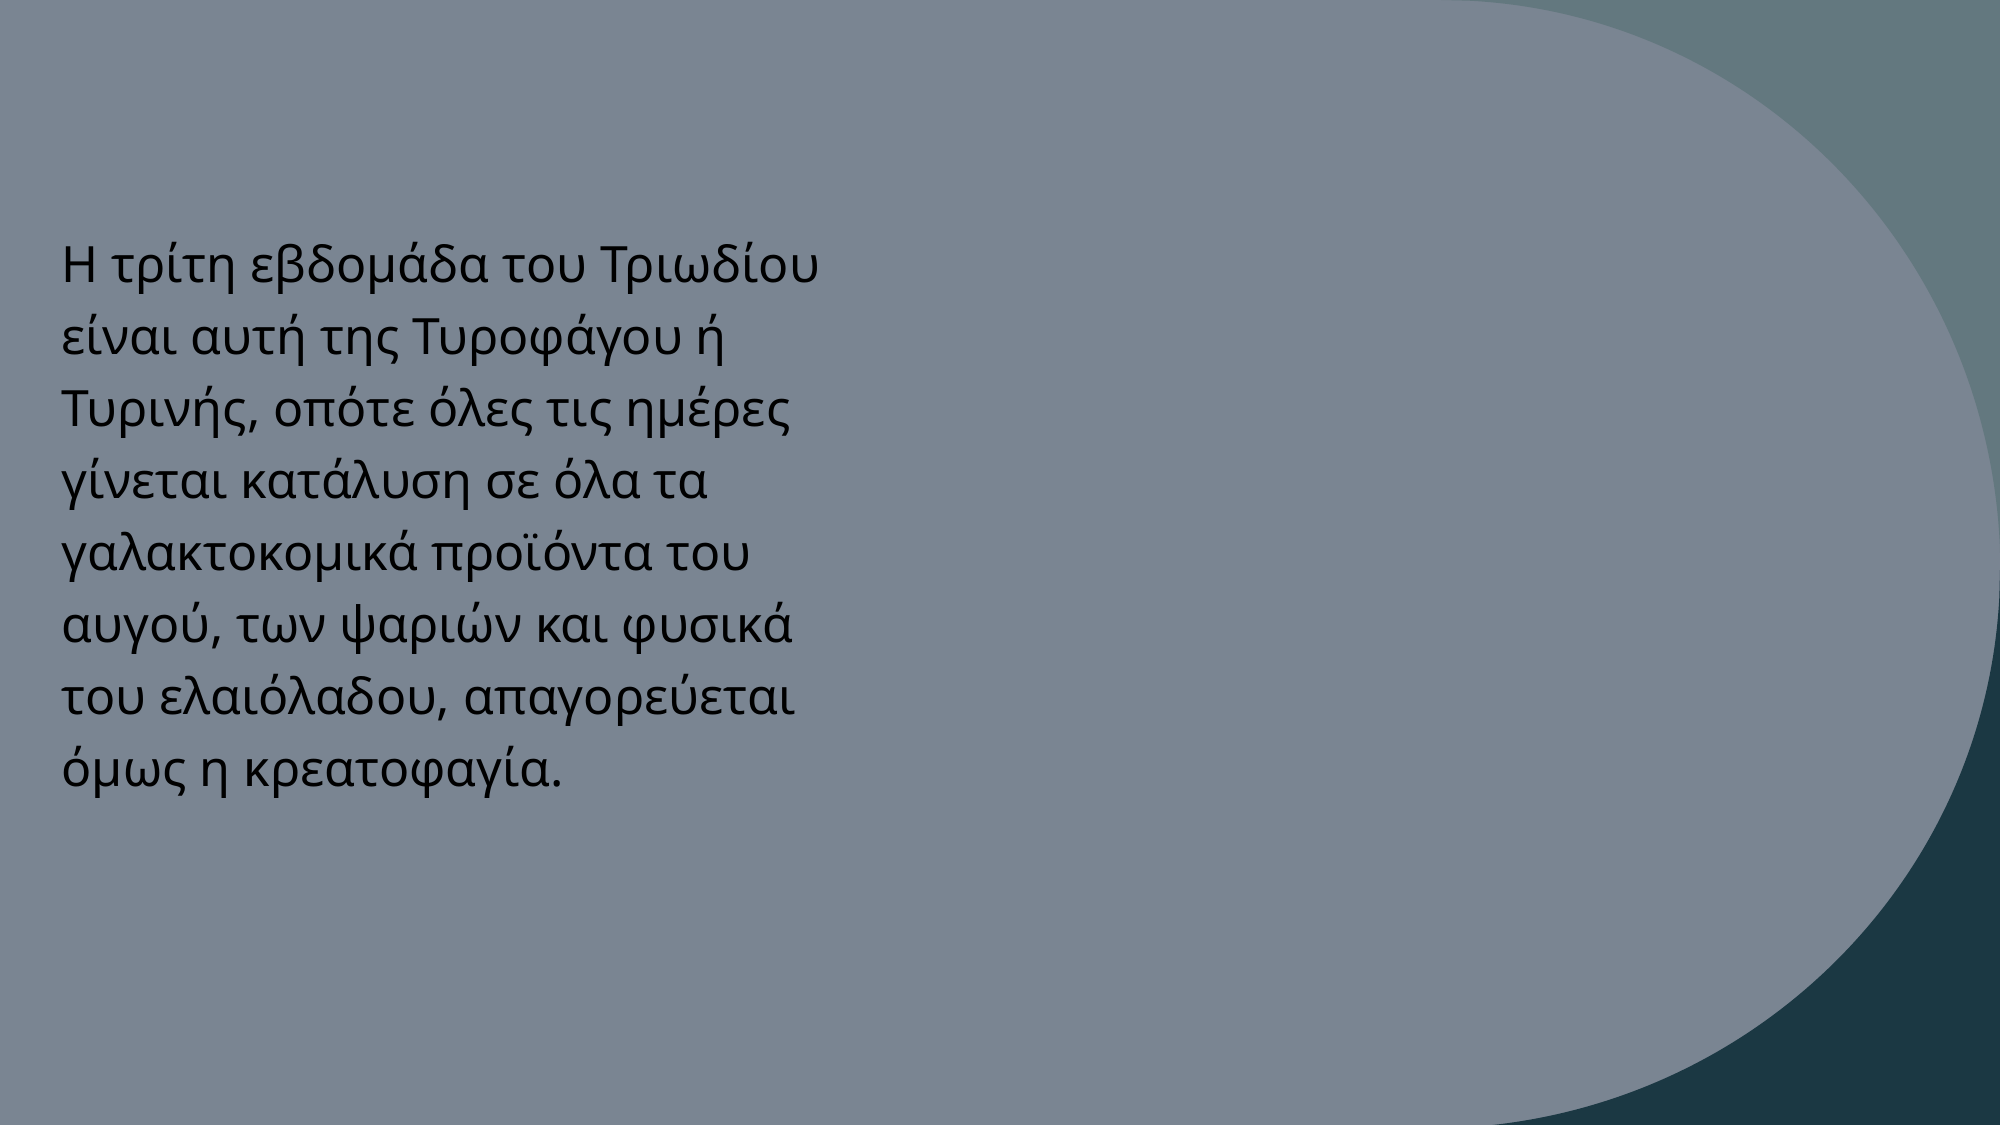

# Η τρίτη εβδομάδα του Τριωδίου είναι αυτή της Τυροφάγου ή Τυρινής, οπότε όλες τις ημέρες γίνεται κατάλυση σε όλα τα γαλακτοκομικά προϊόντα του αυγού, των ψαριών και φυσικά του ελαιόλαδου, απαγορεύεται όμως η κρεατοφαγία.